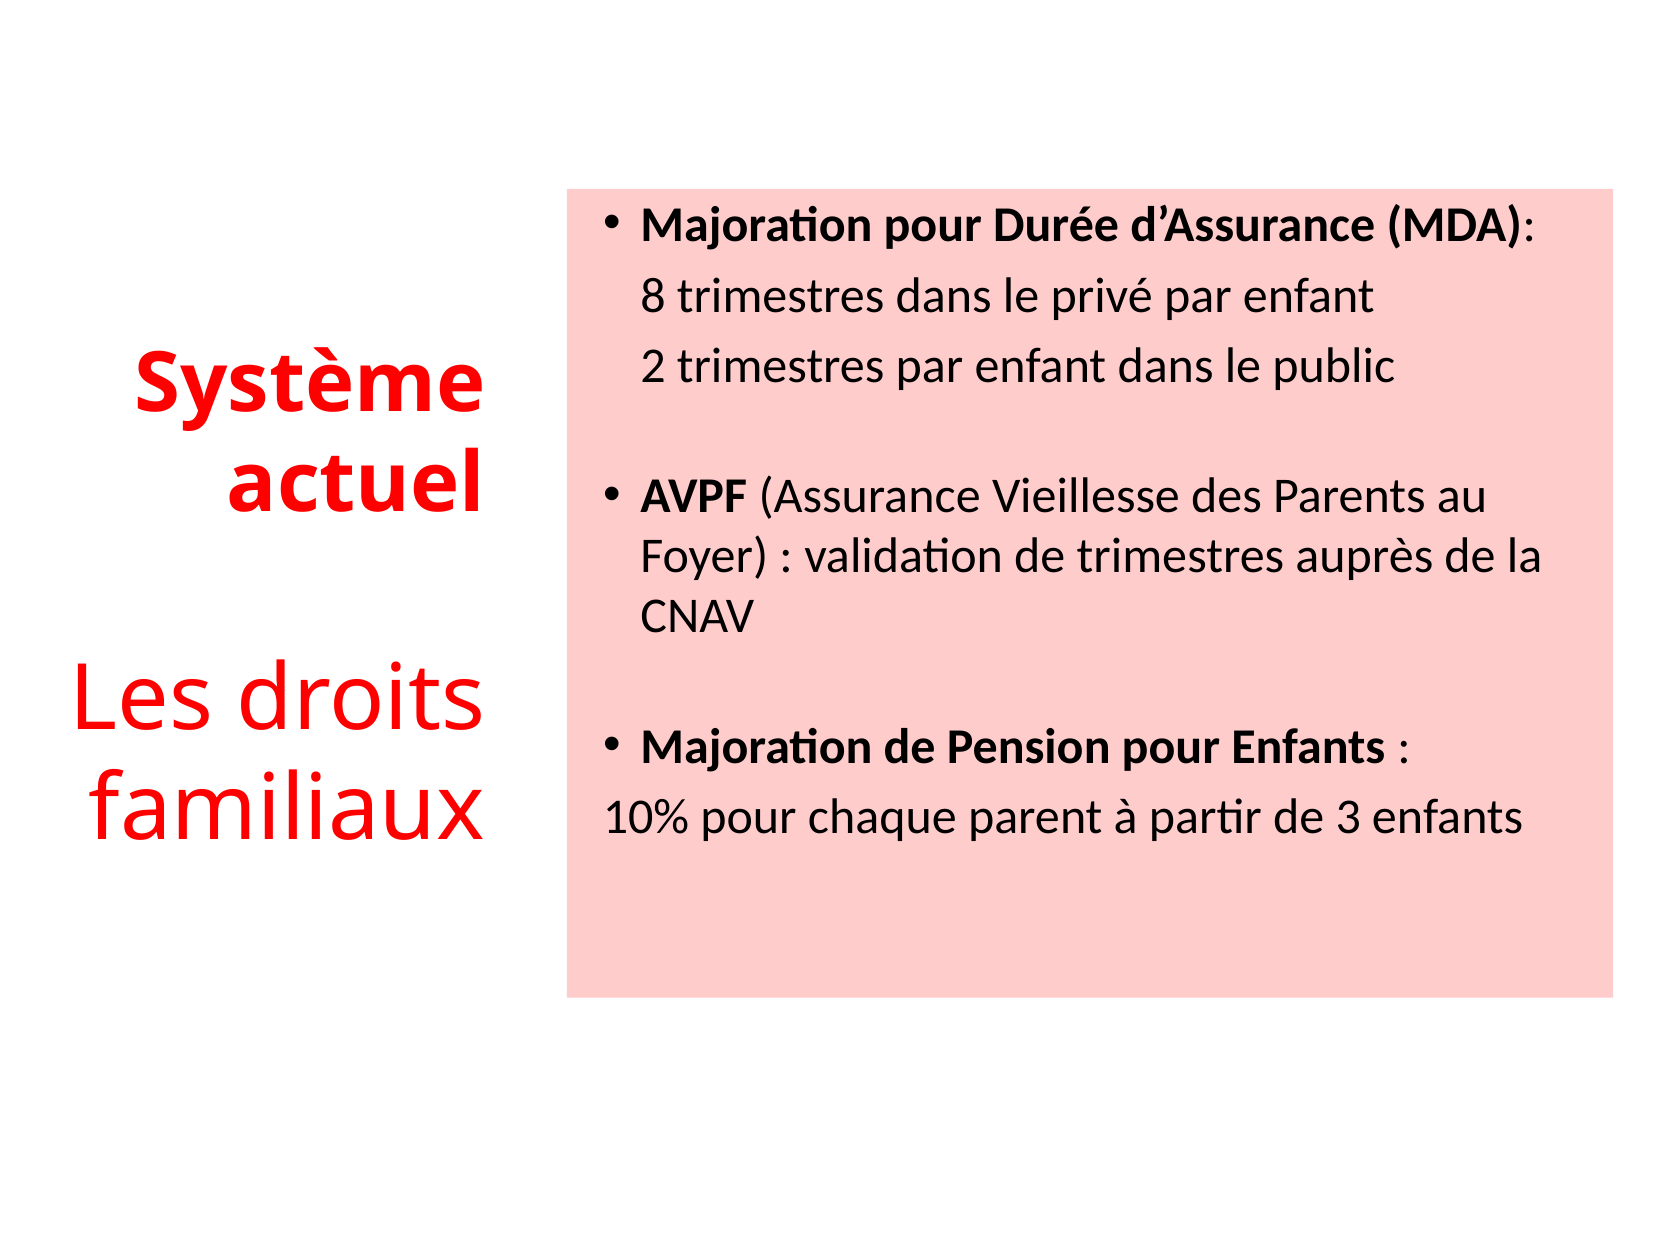

# Système actuel Les droits familiaux
Majoration pour Durée d’Assurance (MDA):
	8 trimestres dans le privé par enfant
	2 trimestres par enfant dans le public
AVPF (Assurance Vieillesse des Parents au Foyer) : validation de trimestres auprès de la CNAV
Majoration de Pension pour Enfants :
10% pour chaque parent à partir de 3 enfants